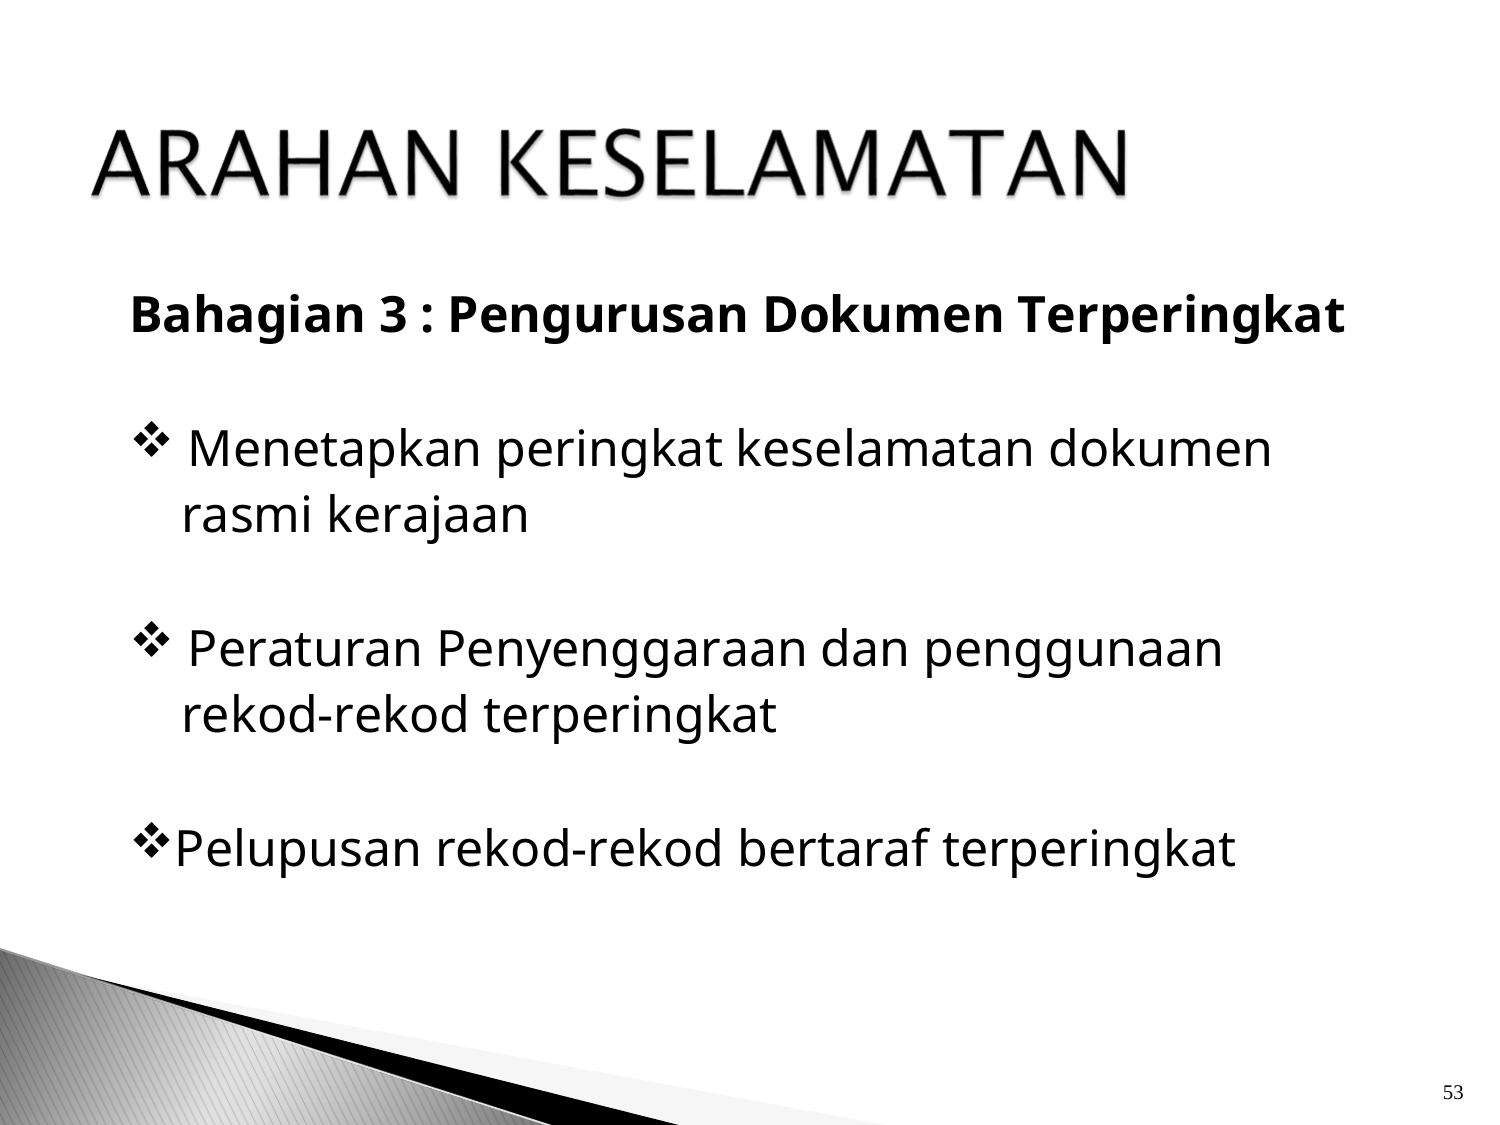

# Bahagian 3 : Pengurusan Dokumen Terperingkat
 Menetapkan peringkat keselamatan dokumen
 rasmi kerajaan
 Peraturan Penyenggaraan dan penggunaan
 rekod-rekod terperingkat
Pelupusan rekod-rekod bertaraf terperingkat